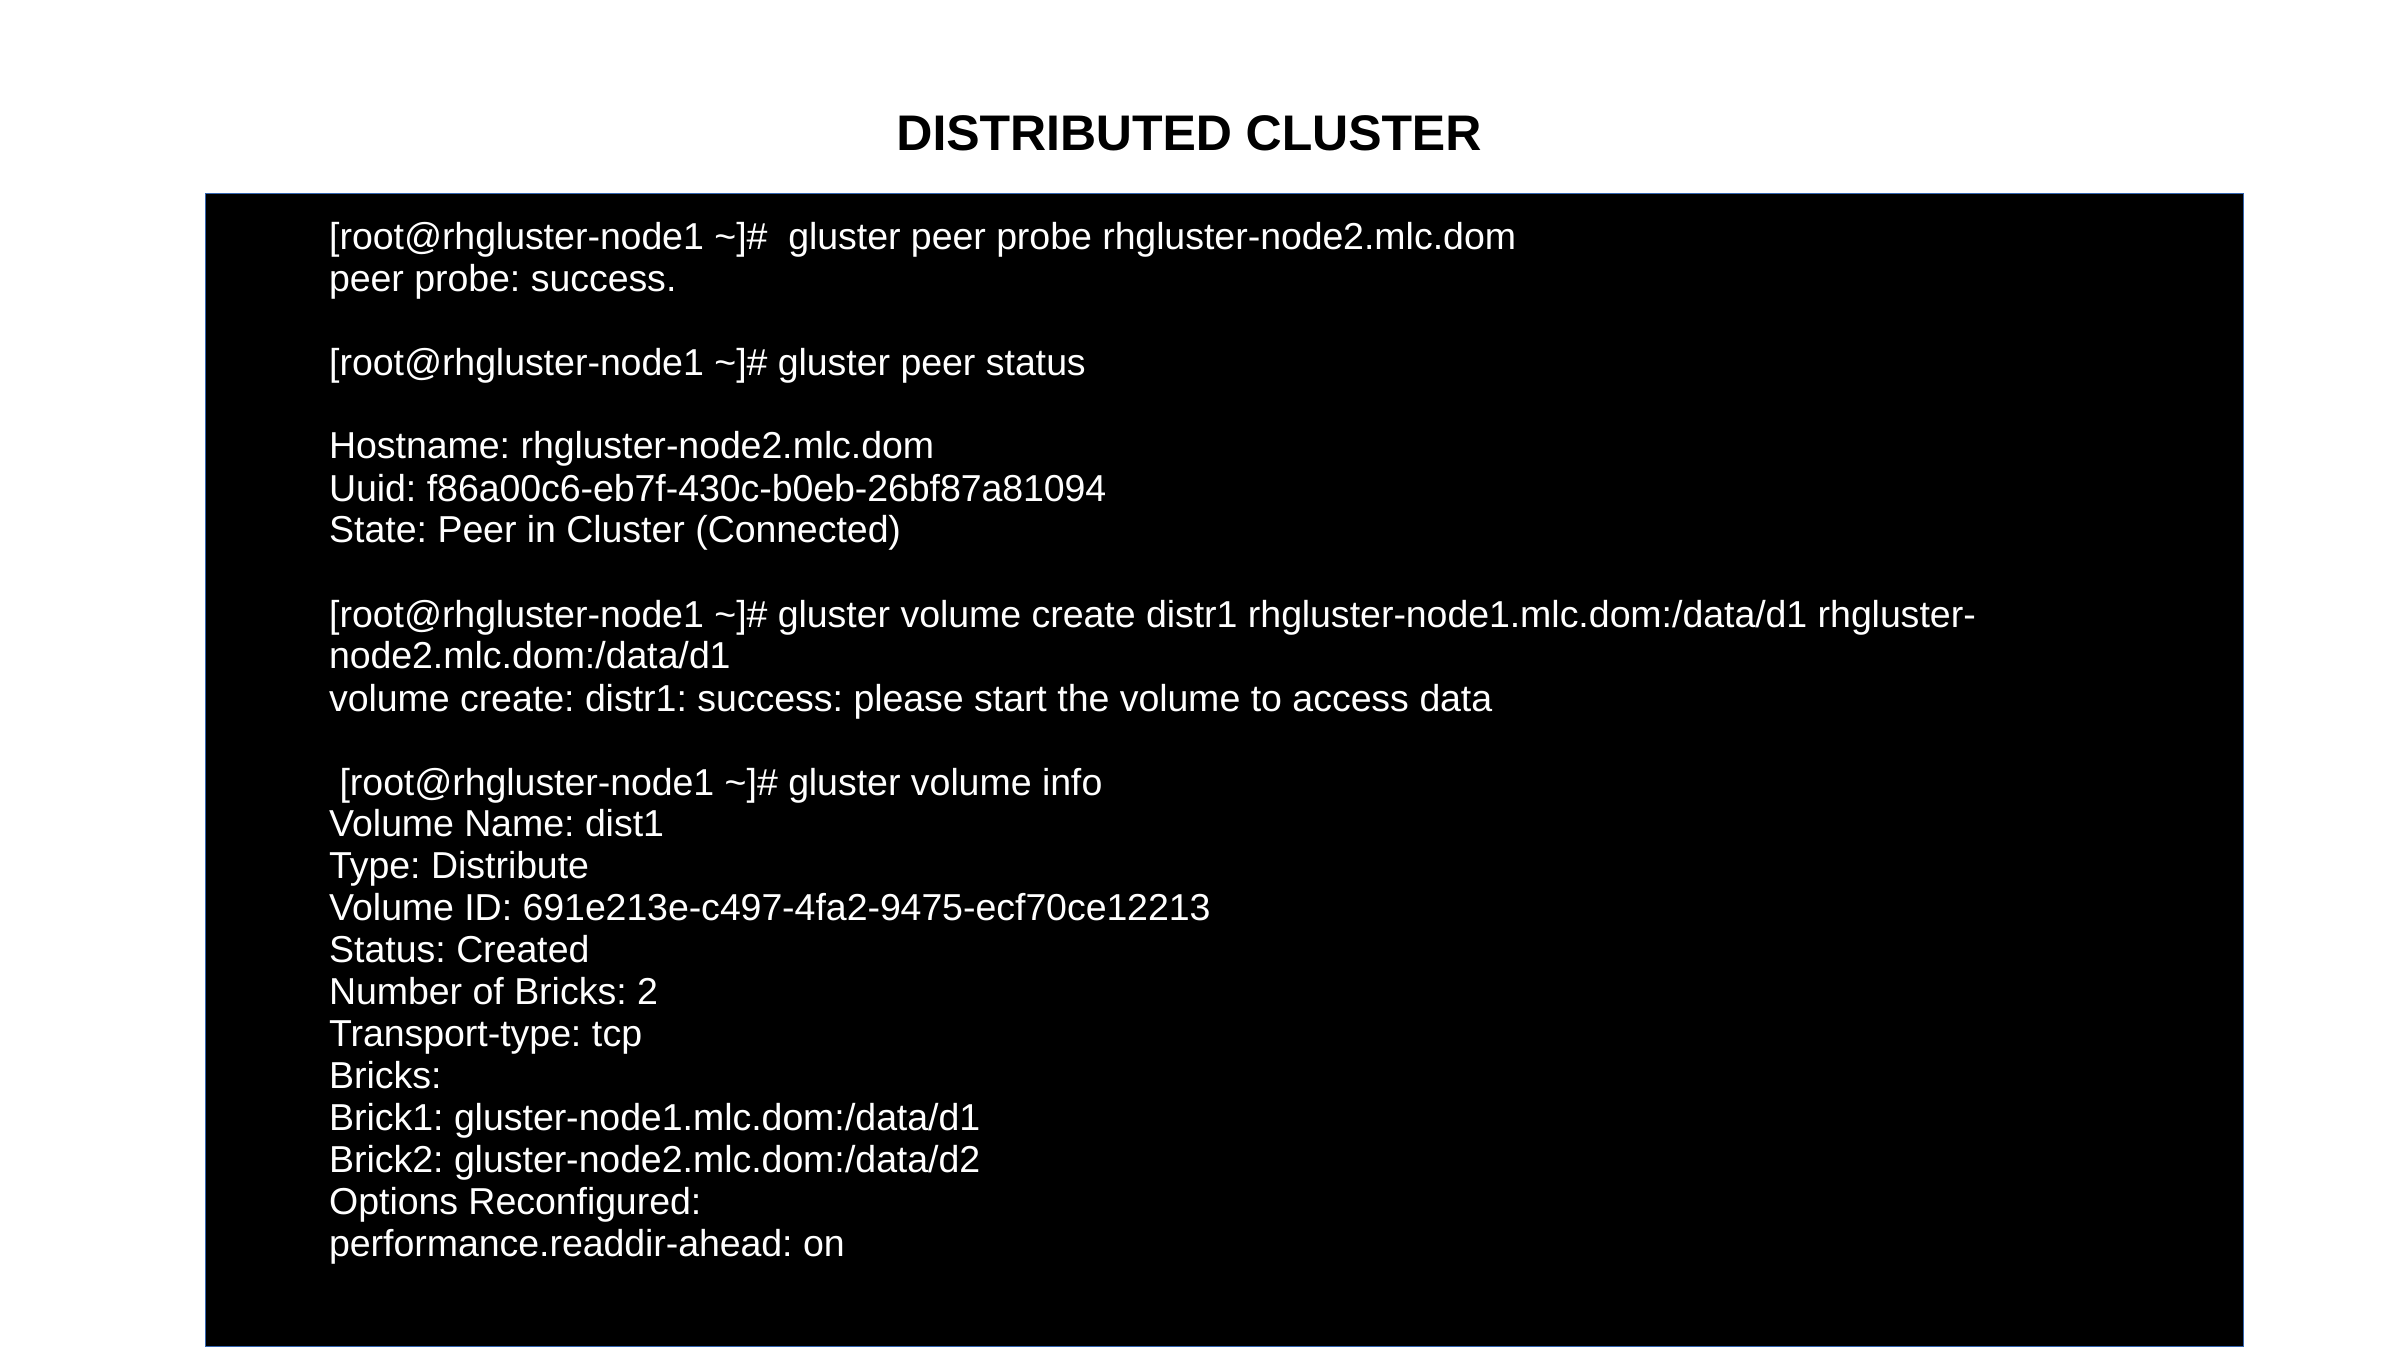

DISTRIBUTED CLUSTER
[root@rhgluster-node1 ~]# gluster peer probe rhgluster-node2.mlc.dom
peer probe: success.
[root@rhgluster-node1 ~]# gluster peer status
Hostname: rhgluster-node2.mlc.dom
Uuid: f86a00c6-eb7f-430c-b0eb-26bf87a81094
State: Peer in Cluster (Connected)
[root@rhgluster-node1 ~]# gluster volume create distr1 rhgluster-node1.mlc.dom:/data/d1 rhgluster-node2.mlc.dom:/data/d1
volume create: distr1: success: please start the volume to access data
 [root@rhgluster-node1 ~]# gluster volume info
Volume Name: dist1
Type: Distribute
Volume ID: 691e213e-c497-4fa2-9475-ecf70ce12213
Status: Created
Number of Bricks: 2
Transport-type: tcp
Bricks:
Brick1: gluster-node1.mlc.dom:/data/d1
Brick2: gluster-node2.mlc.dom:/data/d2
Options Reconfigured:
performance.readdir-ahead: on
DISTRIBUTED VOLUME